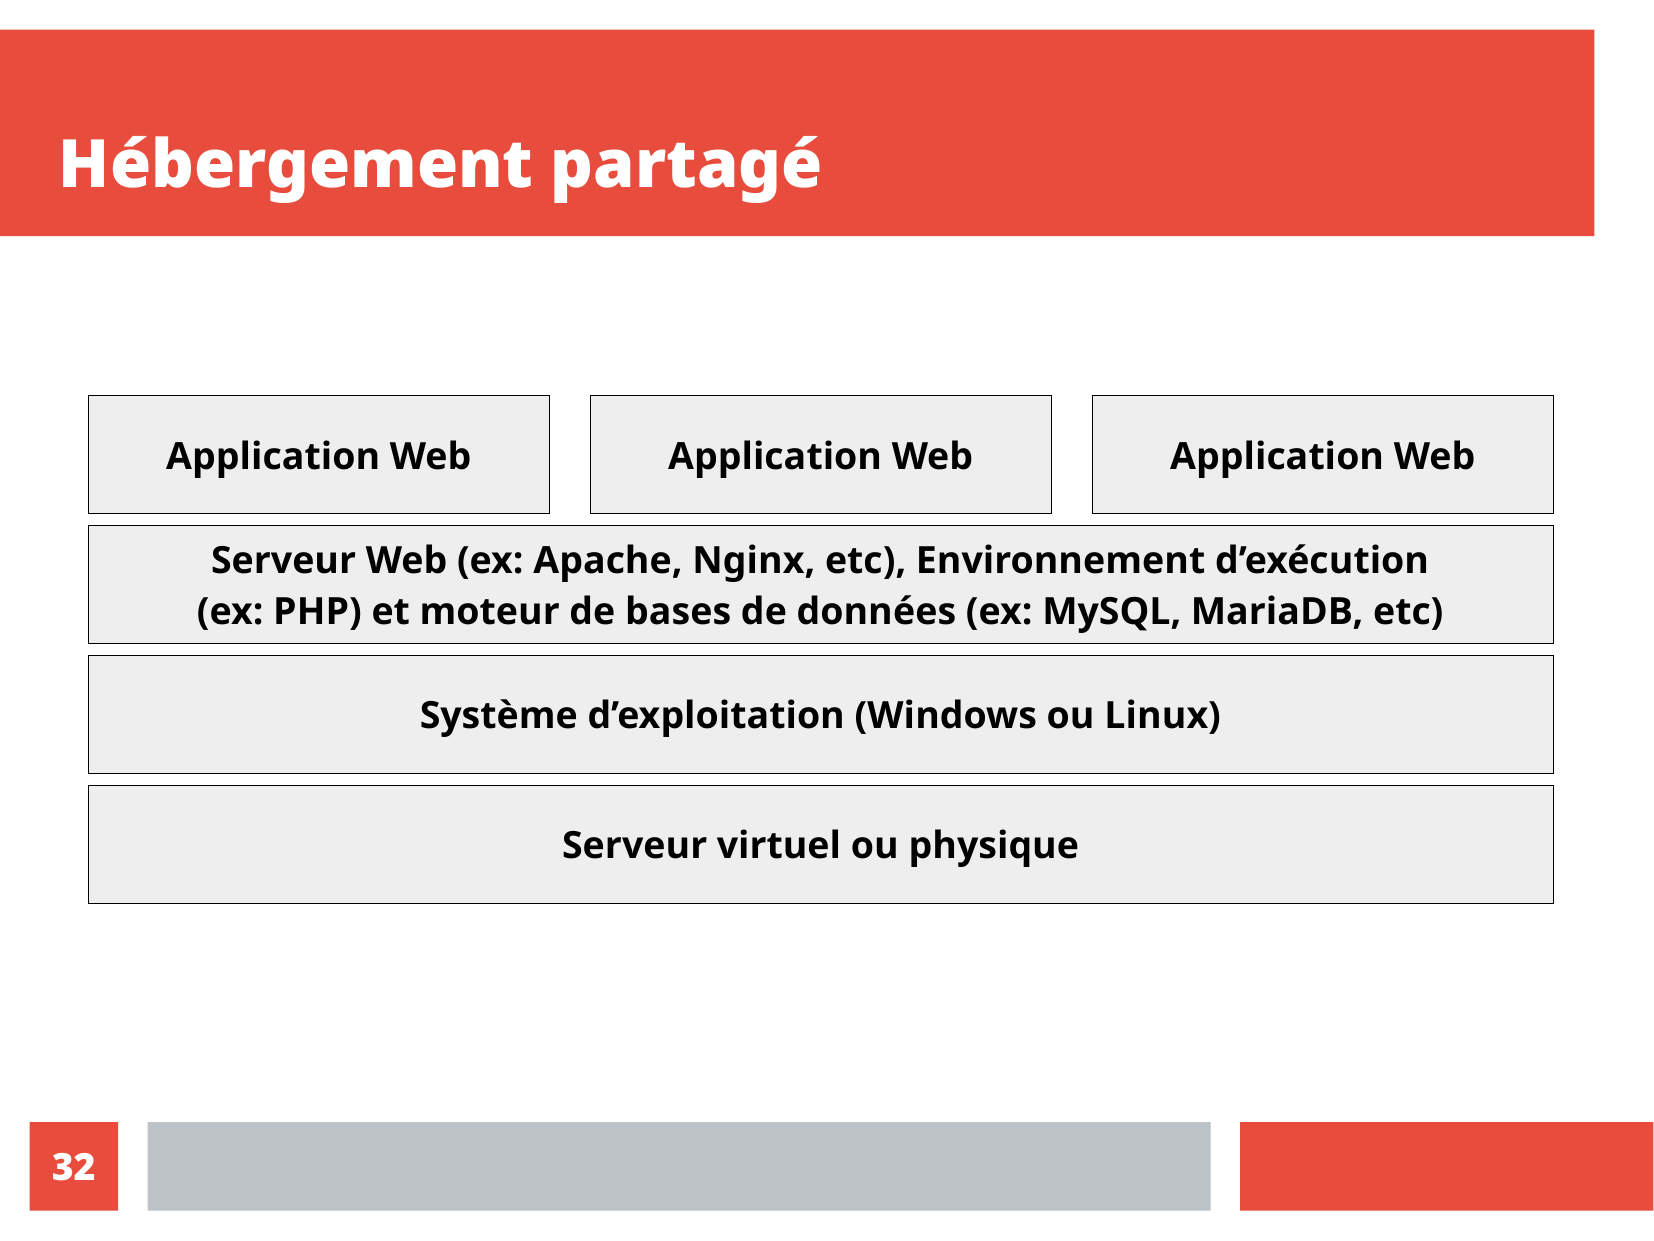

# Hébergement partagé
Application Web
Application Web
Application Web
Serveur Web (ex: Apache, Nginx, etc), Environnement d’exécution
(ex: PHP) et moteur de bases de données (ex: MySQL, MariaDB, etc)
Système d’exploitation (Windows ou Linux)
Serveur virtuel ou physique
32